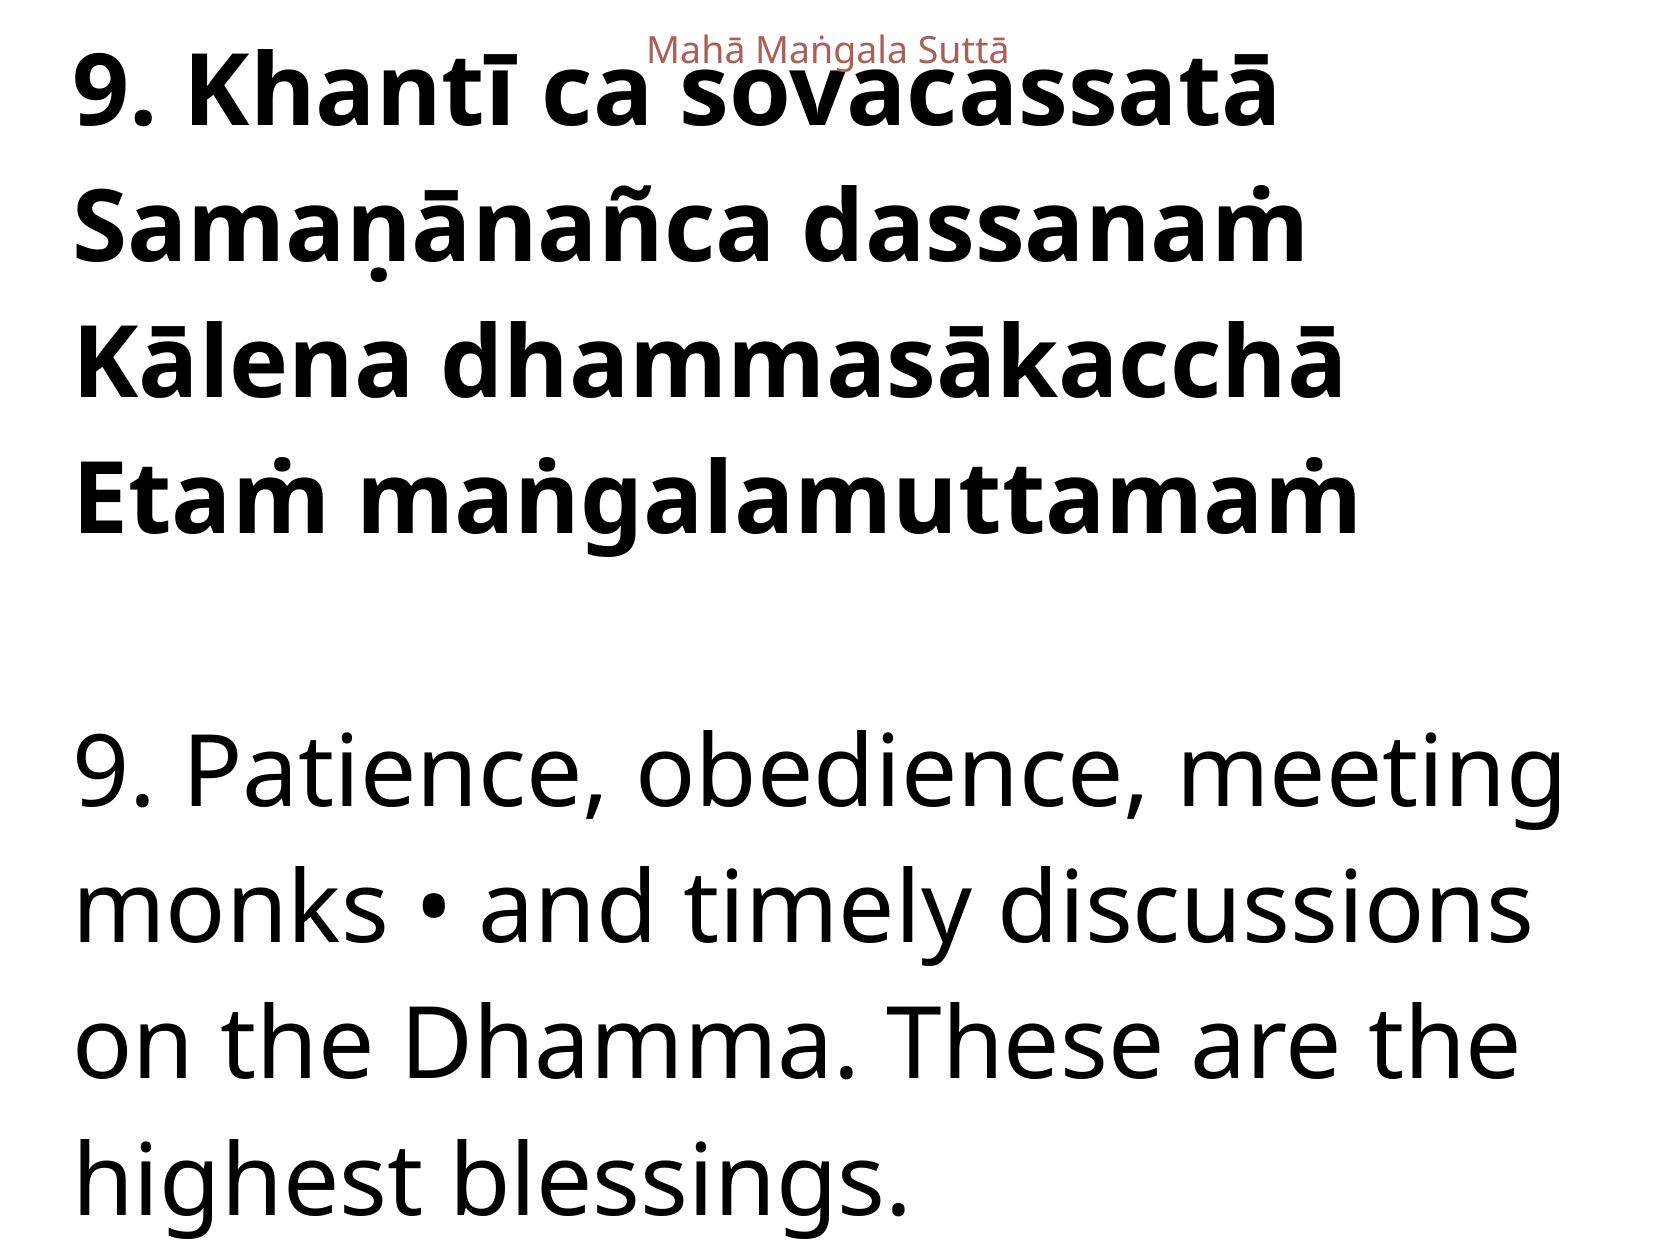

Mahā Maṅgala Suttā
9. Khantī ca sovacassatā
Samaṇānañca dassanaṁ
Kālena dhammasākacchā
Etaṁ maṅgalamuttamaṁ
9. Patience, obedience, meeting monks • and timely discussions on the Dhamma. These are the highest blessings.